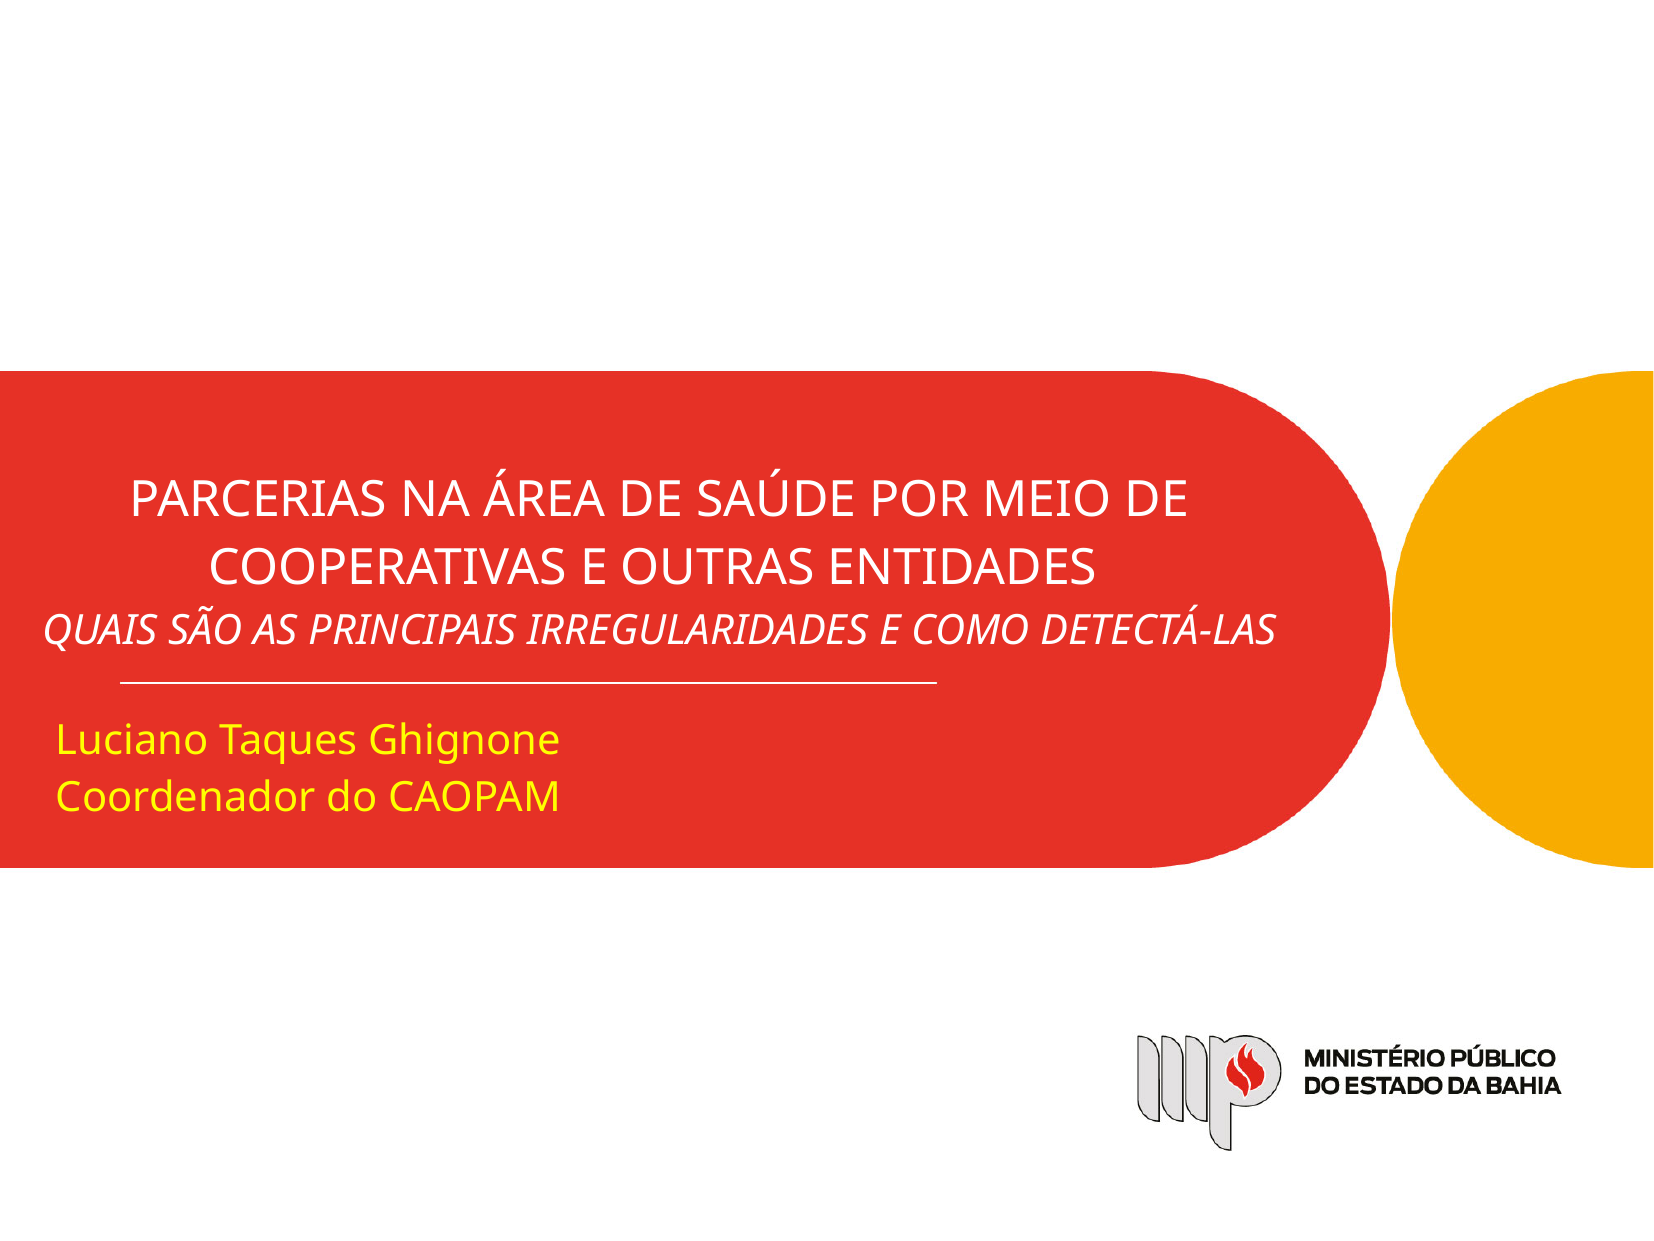

# PARCERIAS NA ÁREA DE SAÚDE POR MEIO DE COOPERATIVAS E OUTRAS ENTIDADES
QUAIS SÃO AS PRINCIPAIS IRREGULARIDADES E COMO DETECTÁ-LAS
Luciano Taques Ghignone
Coordenador do CAOPAM
TÍTULO DA APRESENTAÇÃO